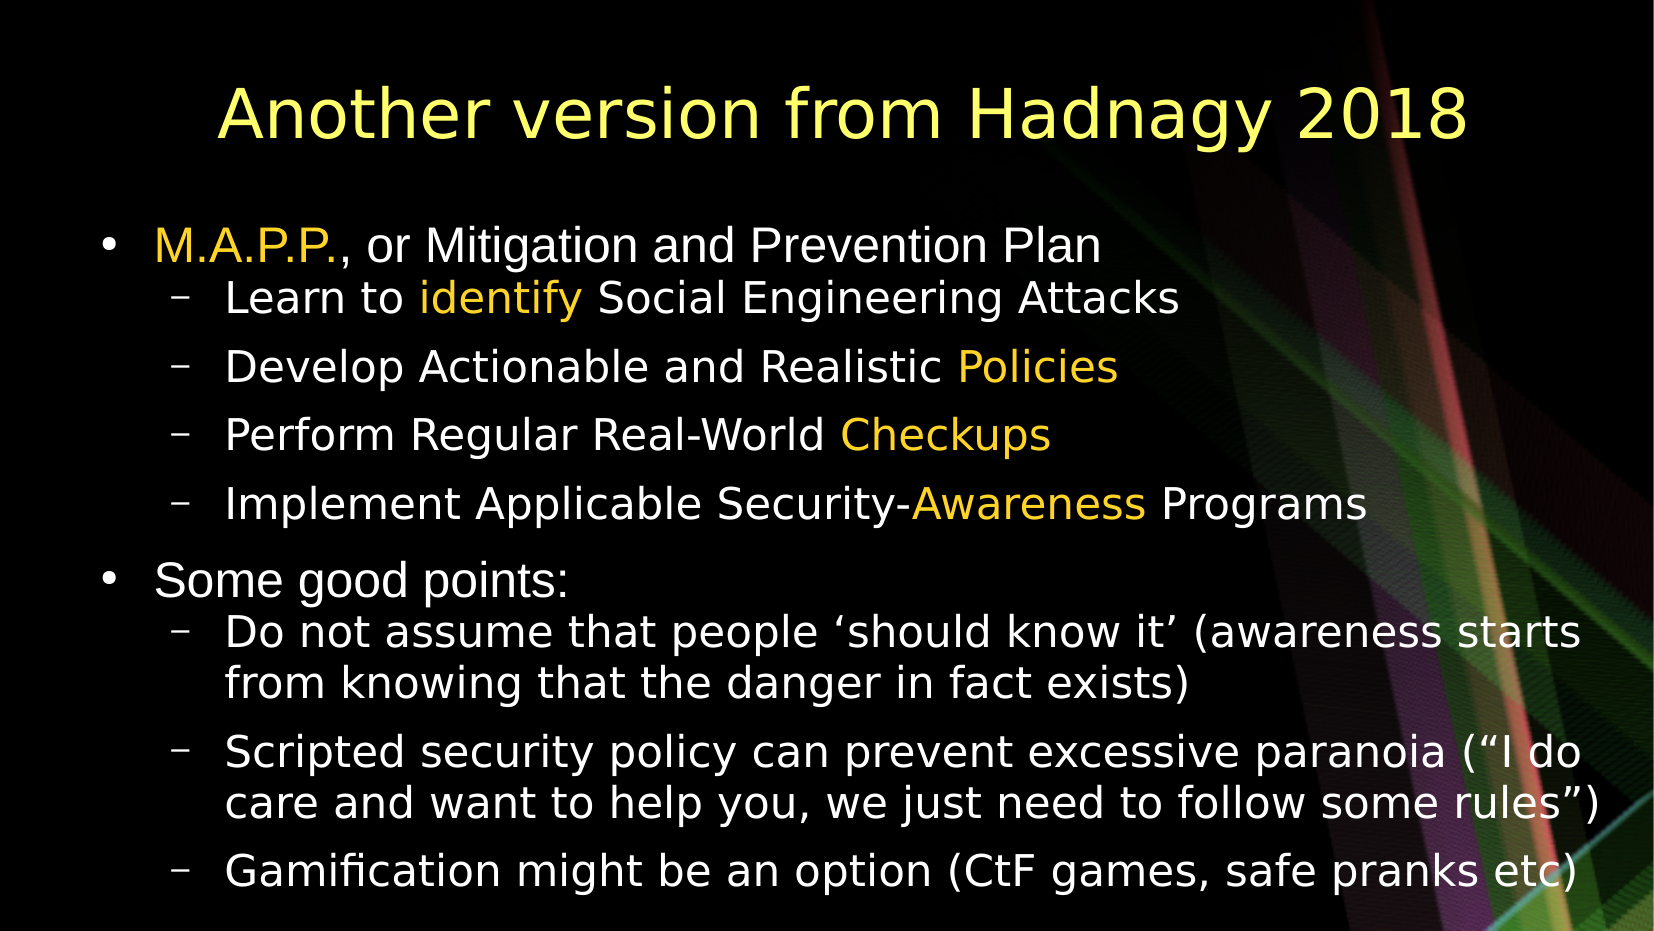

# Another version from Hadnagy 2018
M.A.P.P., or Mitigation and Prevention Plan
Learn to identify Social Engineering Attacks
Develop Actionable and Realistic Policies
Perform Regular Real-World Checkups
Implement Applicable Security-Awareness Programs
Some good points:
Do not assume that people ‘should know it’ (awareness starts from knowing that the danger in fact exists)
Scripted security policy can prevent excessive paranoia (“I do care and want to help you, we just need to follow some rules”)
Gamification might be an option (CtF games, safe pranks etc)